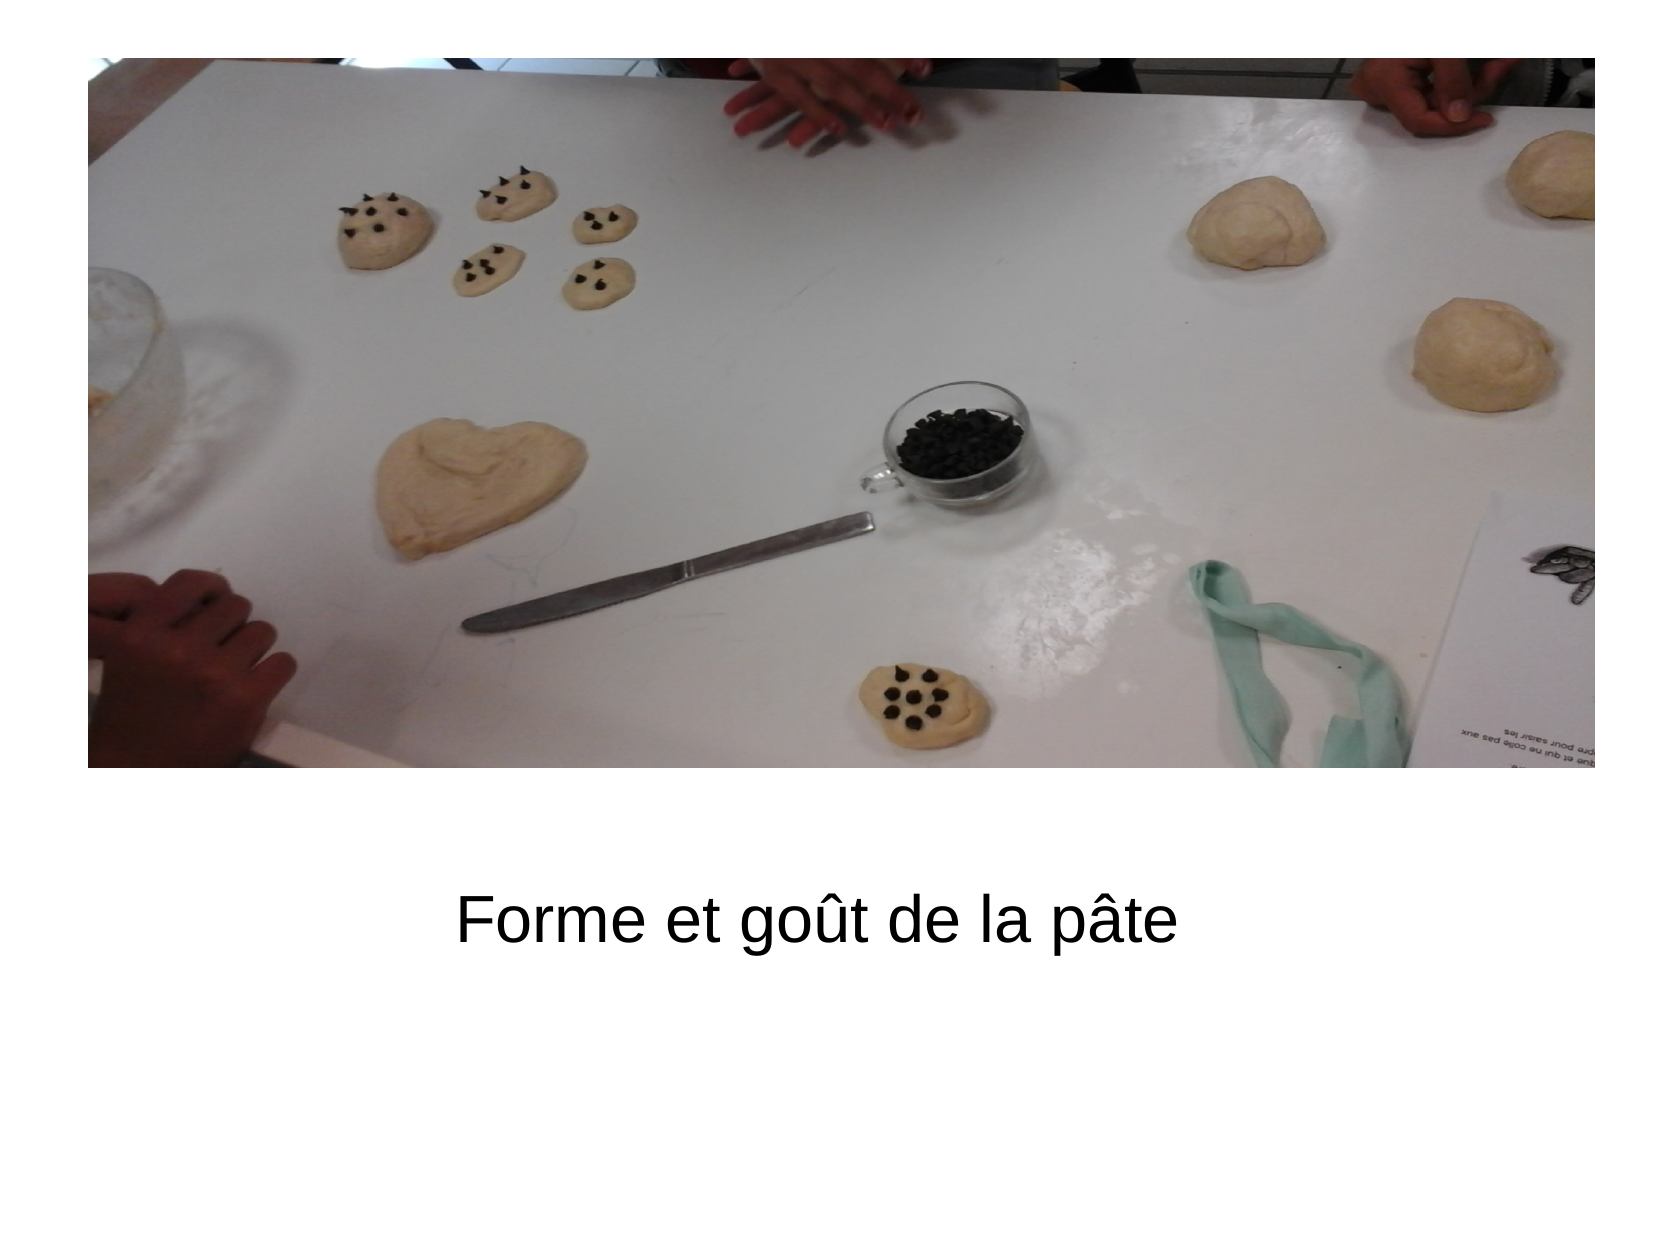

# Forme et goût de la pâte